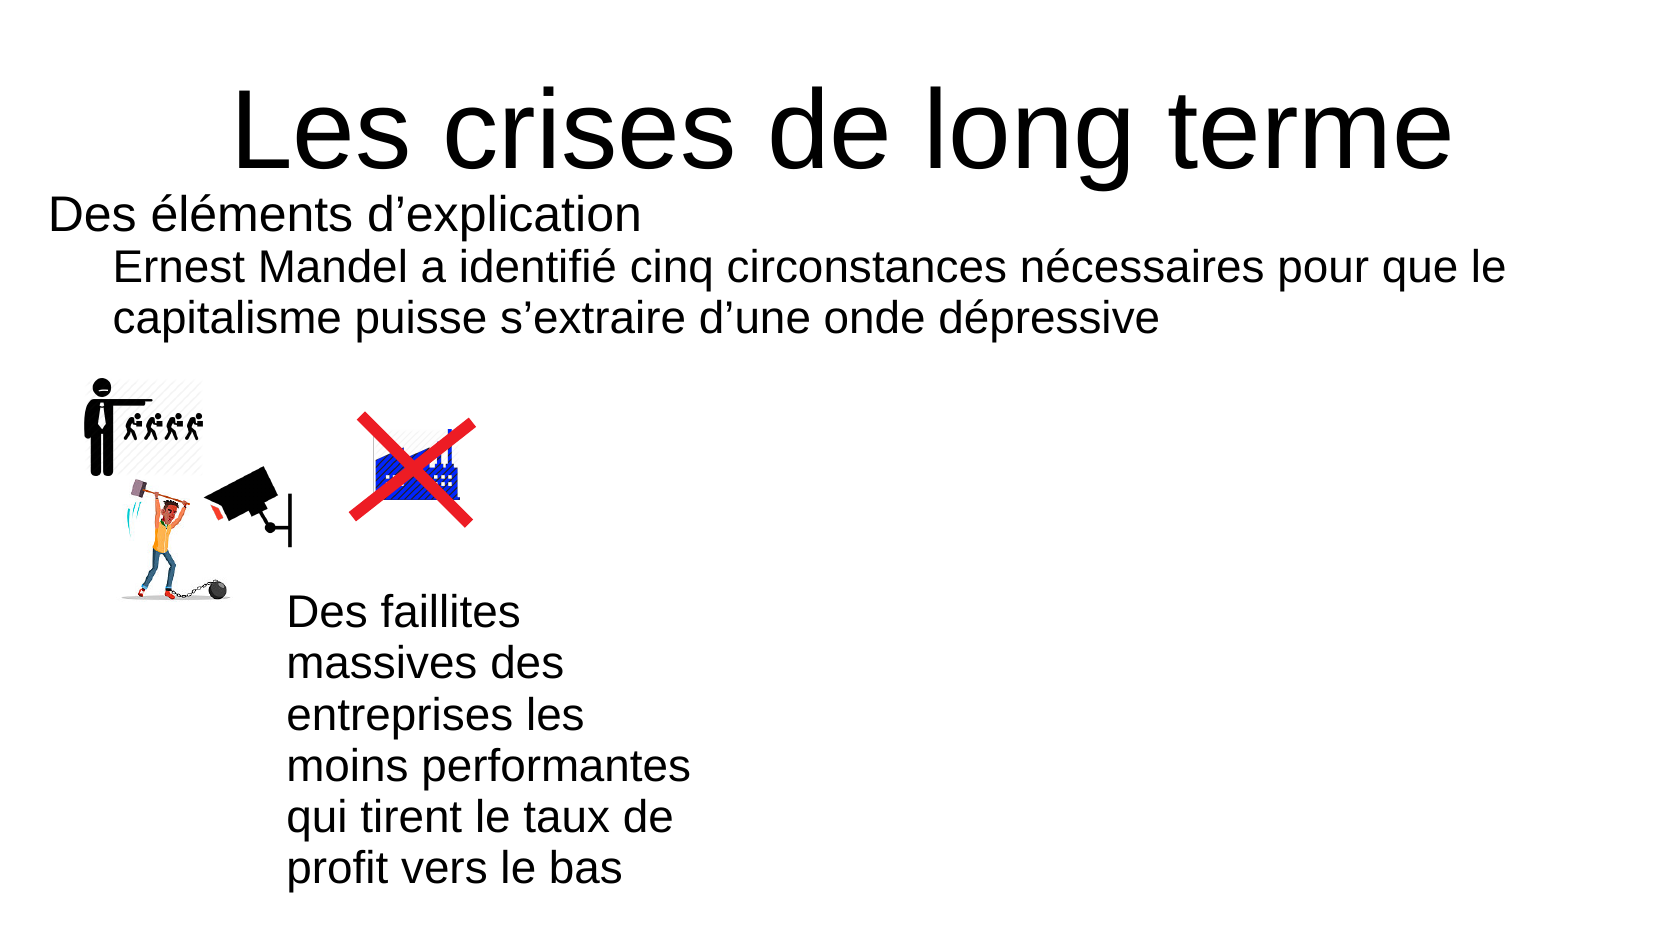

# Les crises de long terme
Des éléments d’explication
Ernest Mandel a identifié cinq circonstances nécessaires pour que le capitalisme puisse s’extraire d’une onde dépressive
Des faillites massives des entreprises les moins performantes qui tirent le taux de profit vers le bas